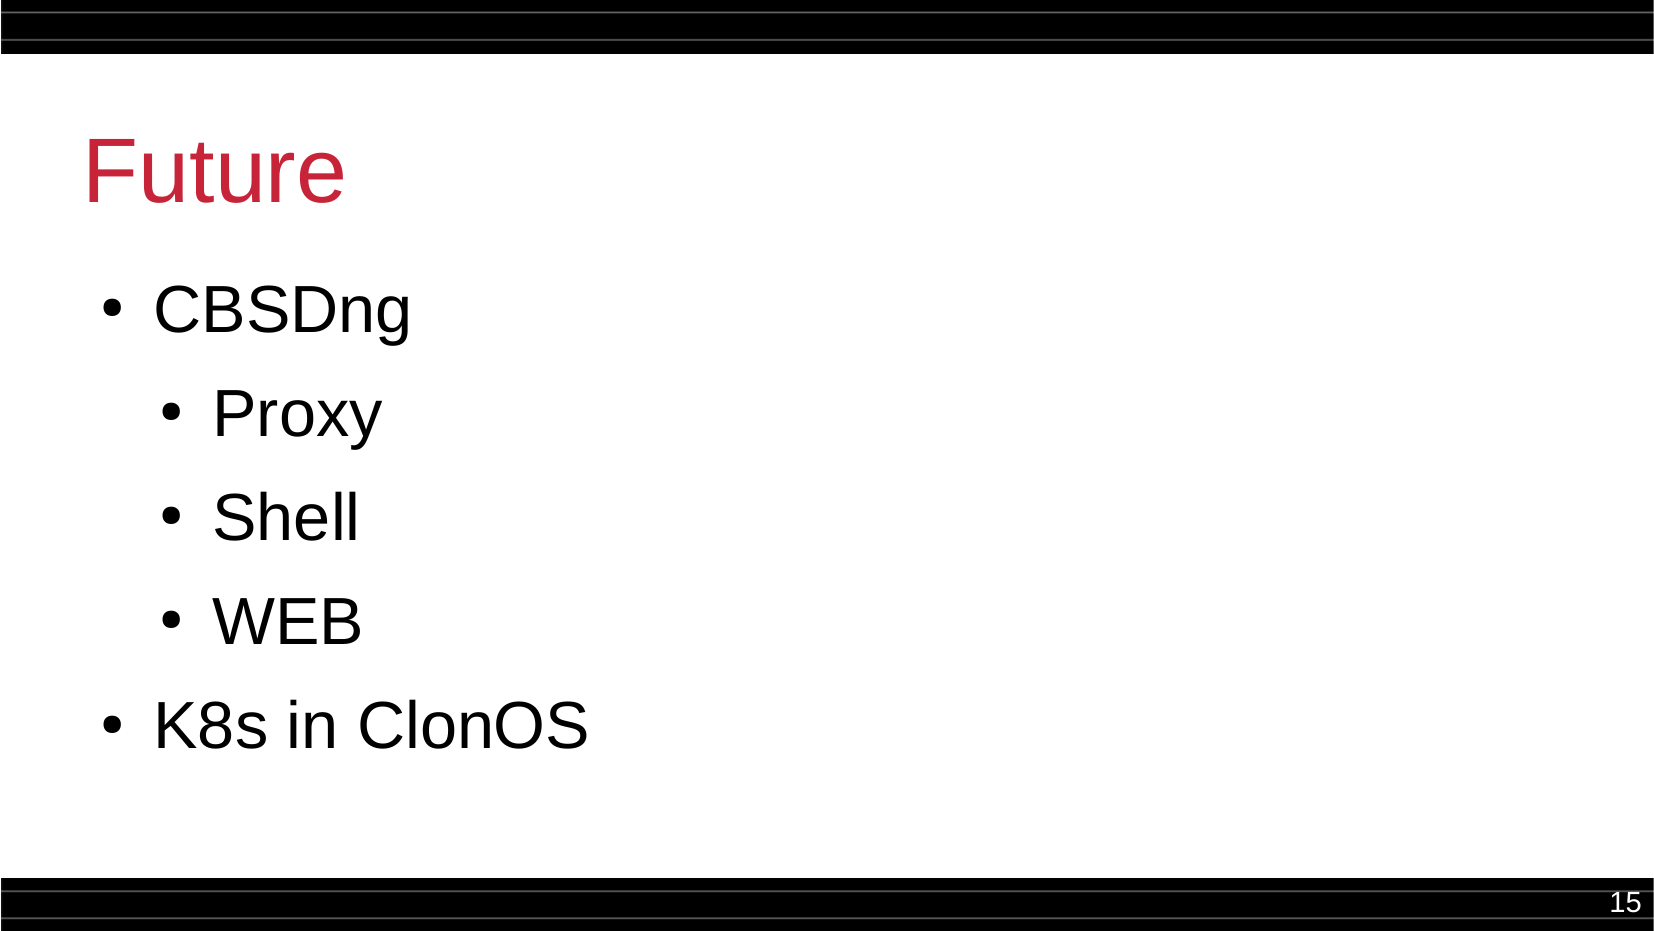

# Future
CBSDng
Proxy
Shell
WEB
K8s in ClonOS